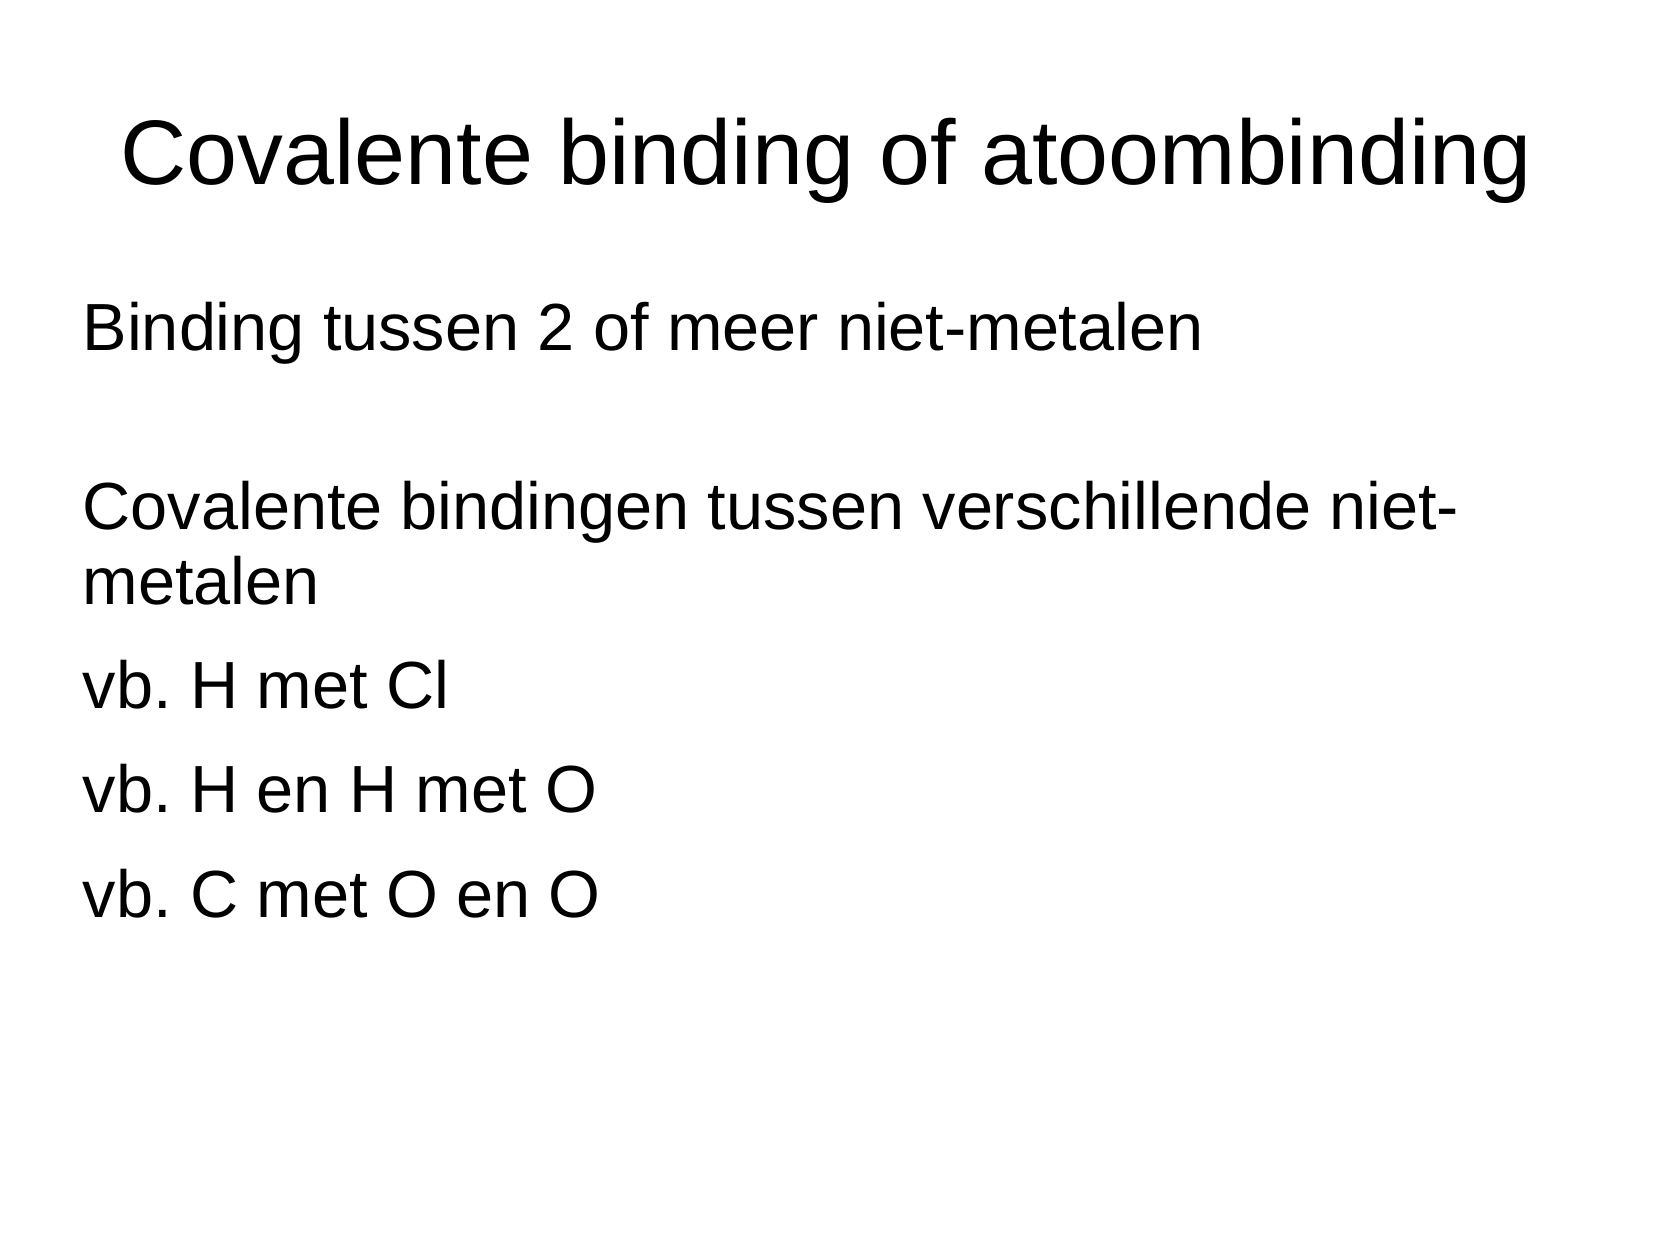

# Covalente binding of atoombinding
Binding tussen 2 of meer niet-metalen
Covalente bindingen tussen verschillende niet-metalen
vb. H met Cl
vb. H en H met O
vb. C met O en O